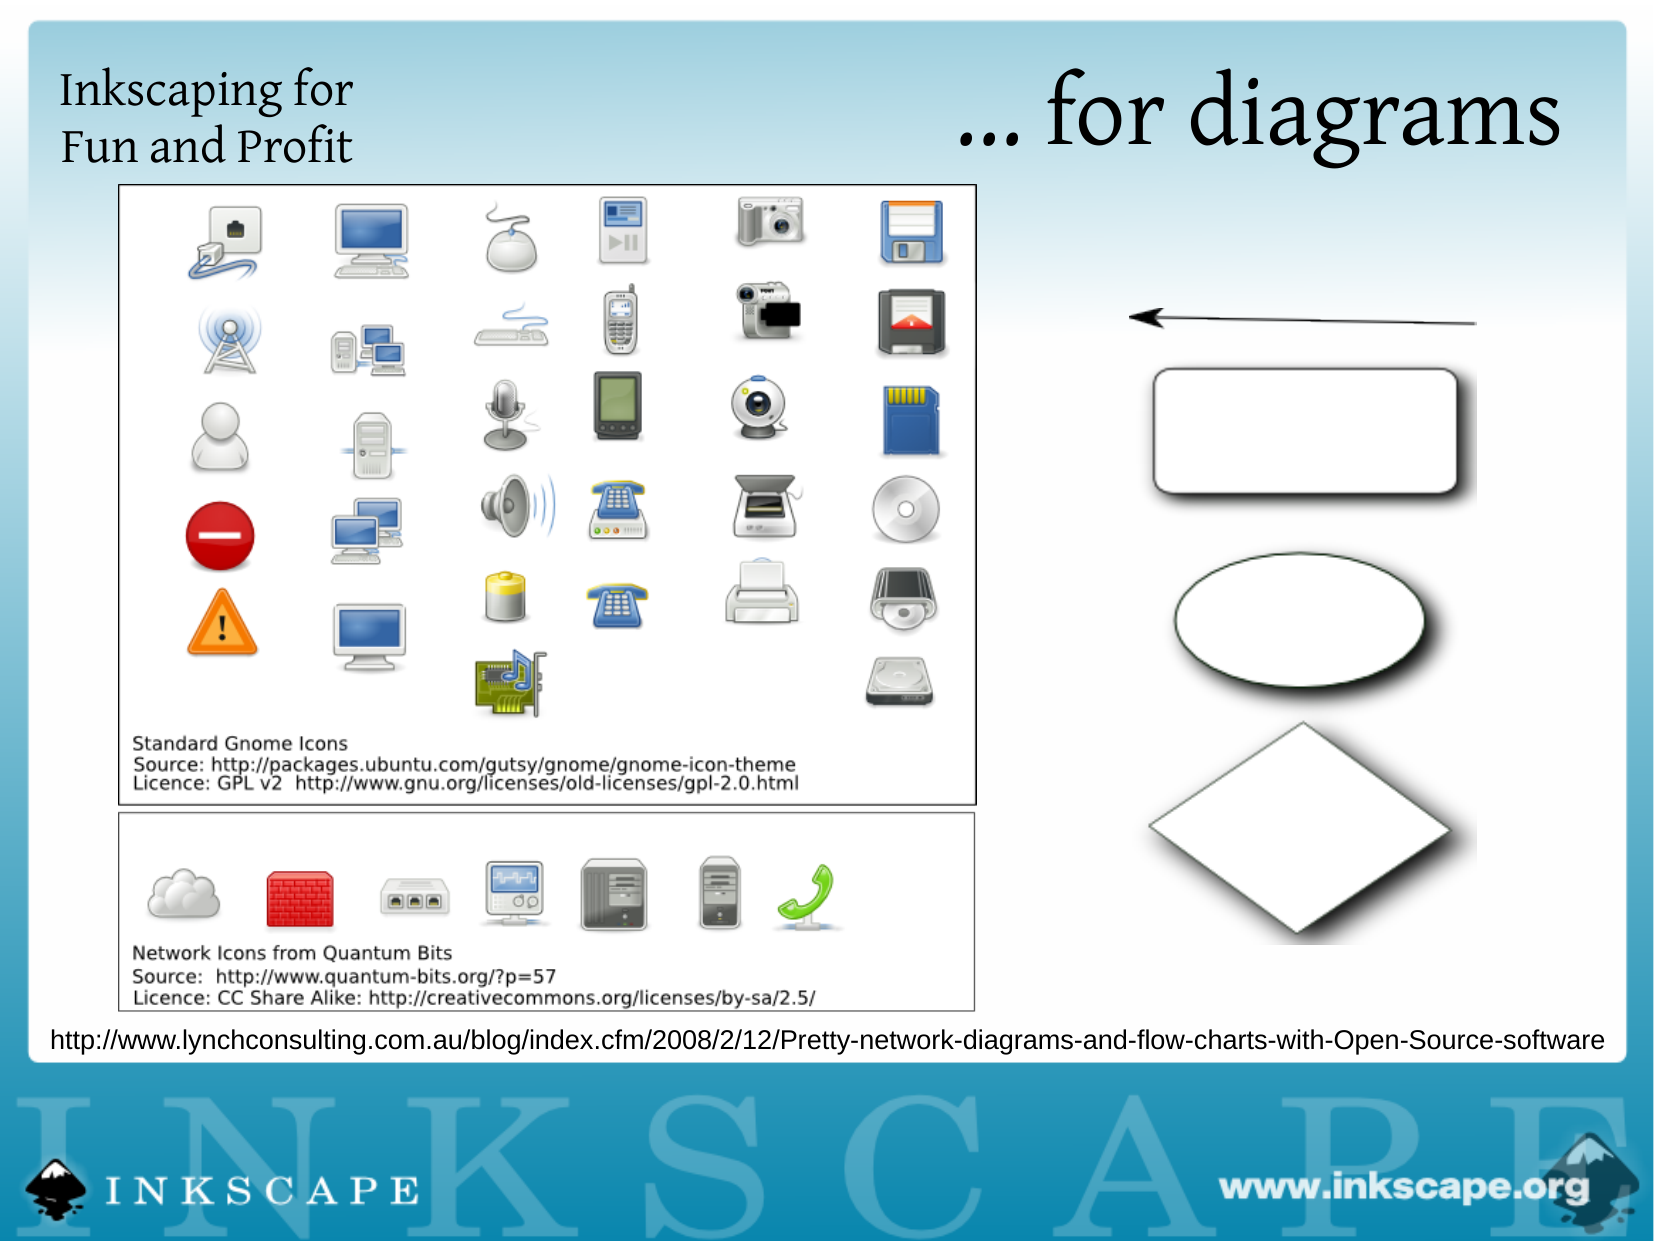

# ... for diagrams
Inkscaping for
Fun and Profit
http://www.lynchconsulting.com.au/blog/index.cfm/2008/2/12/Pretty-network-diagrams-and-flow-charts-with-Open-Source-software